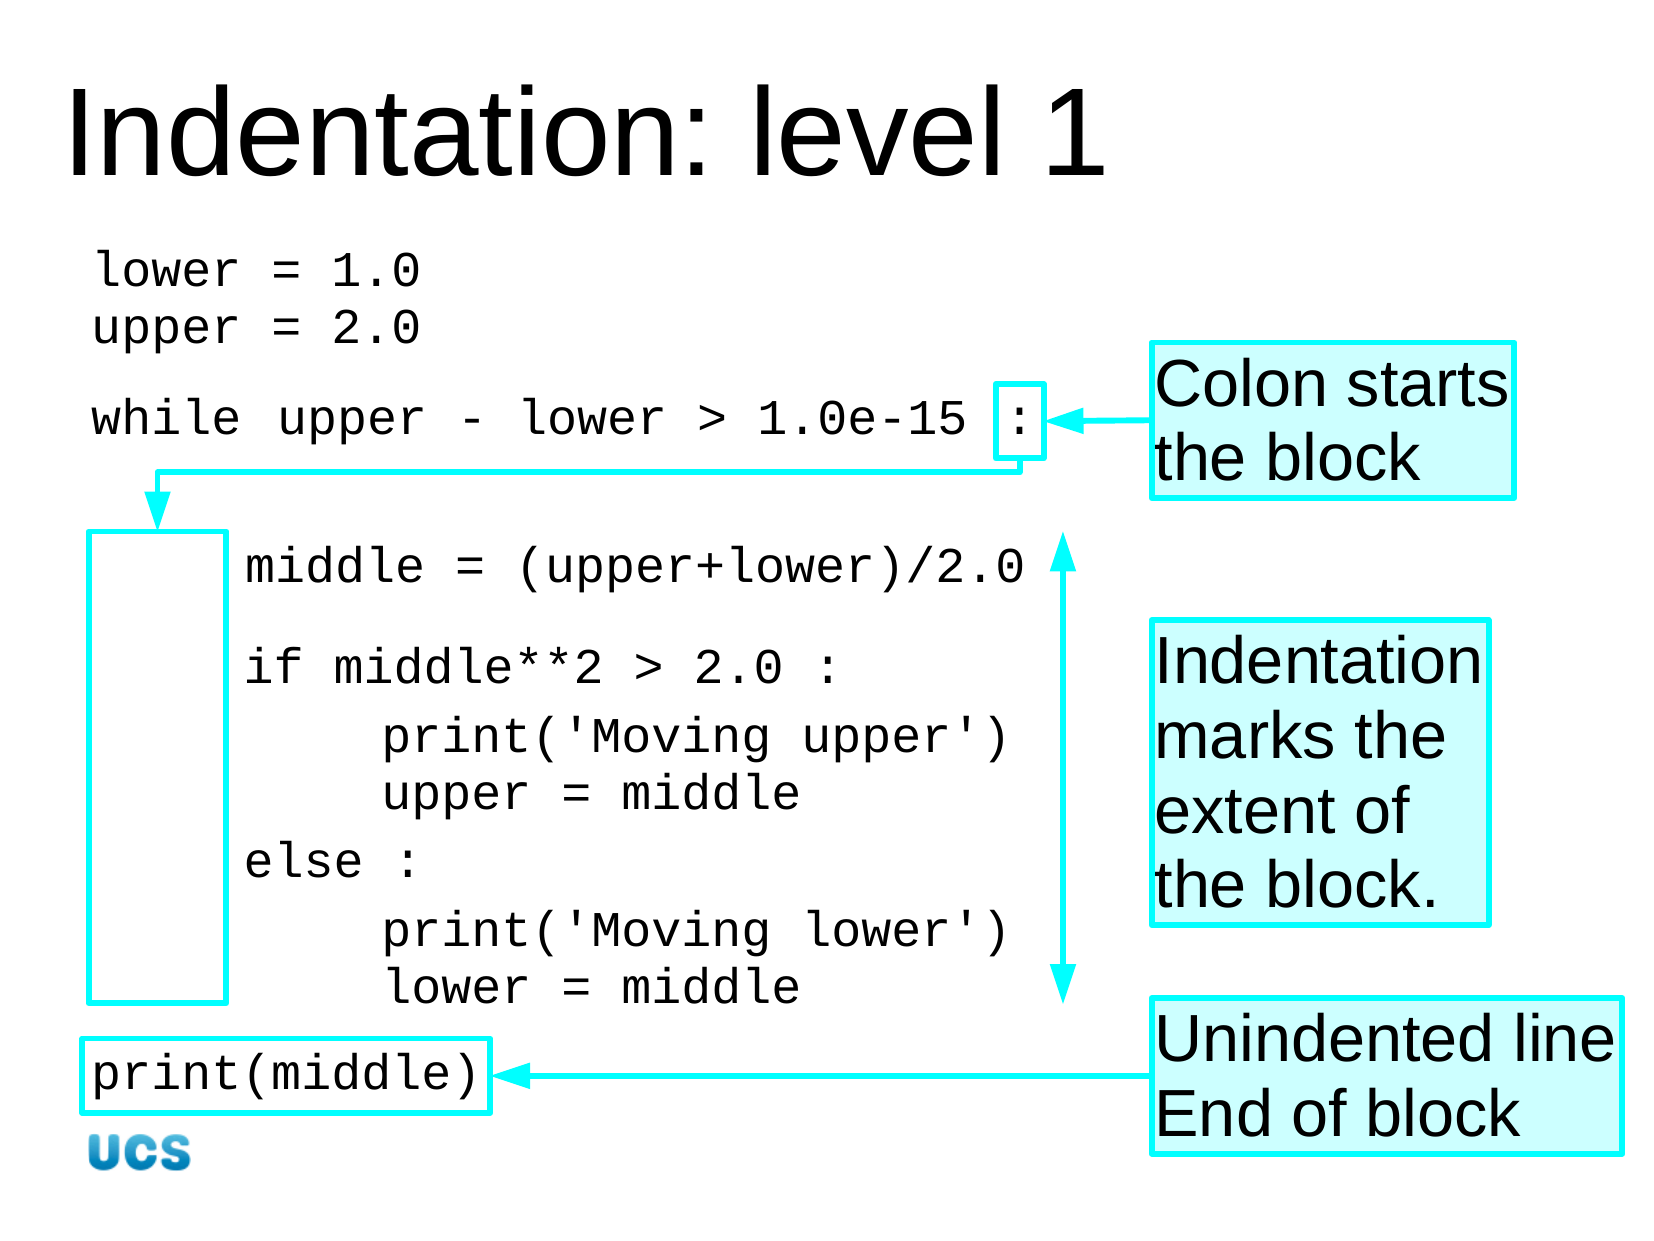

Indentation: level 1
lower = 1.0
upper = 2.0
Colon starts
the block
while
upper - lower > 1.0e-15
:
middle = (upper+lower)/2.0
Indentation
marks the
extent of
the block.
if middle**2 > 2.0
:
print('Moving upper')
upper = middle
else
:
print('Moving lower')
lower = middle
Unindented line
End of block
print(middle)
154